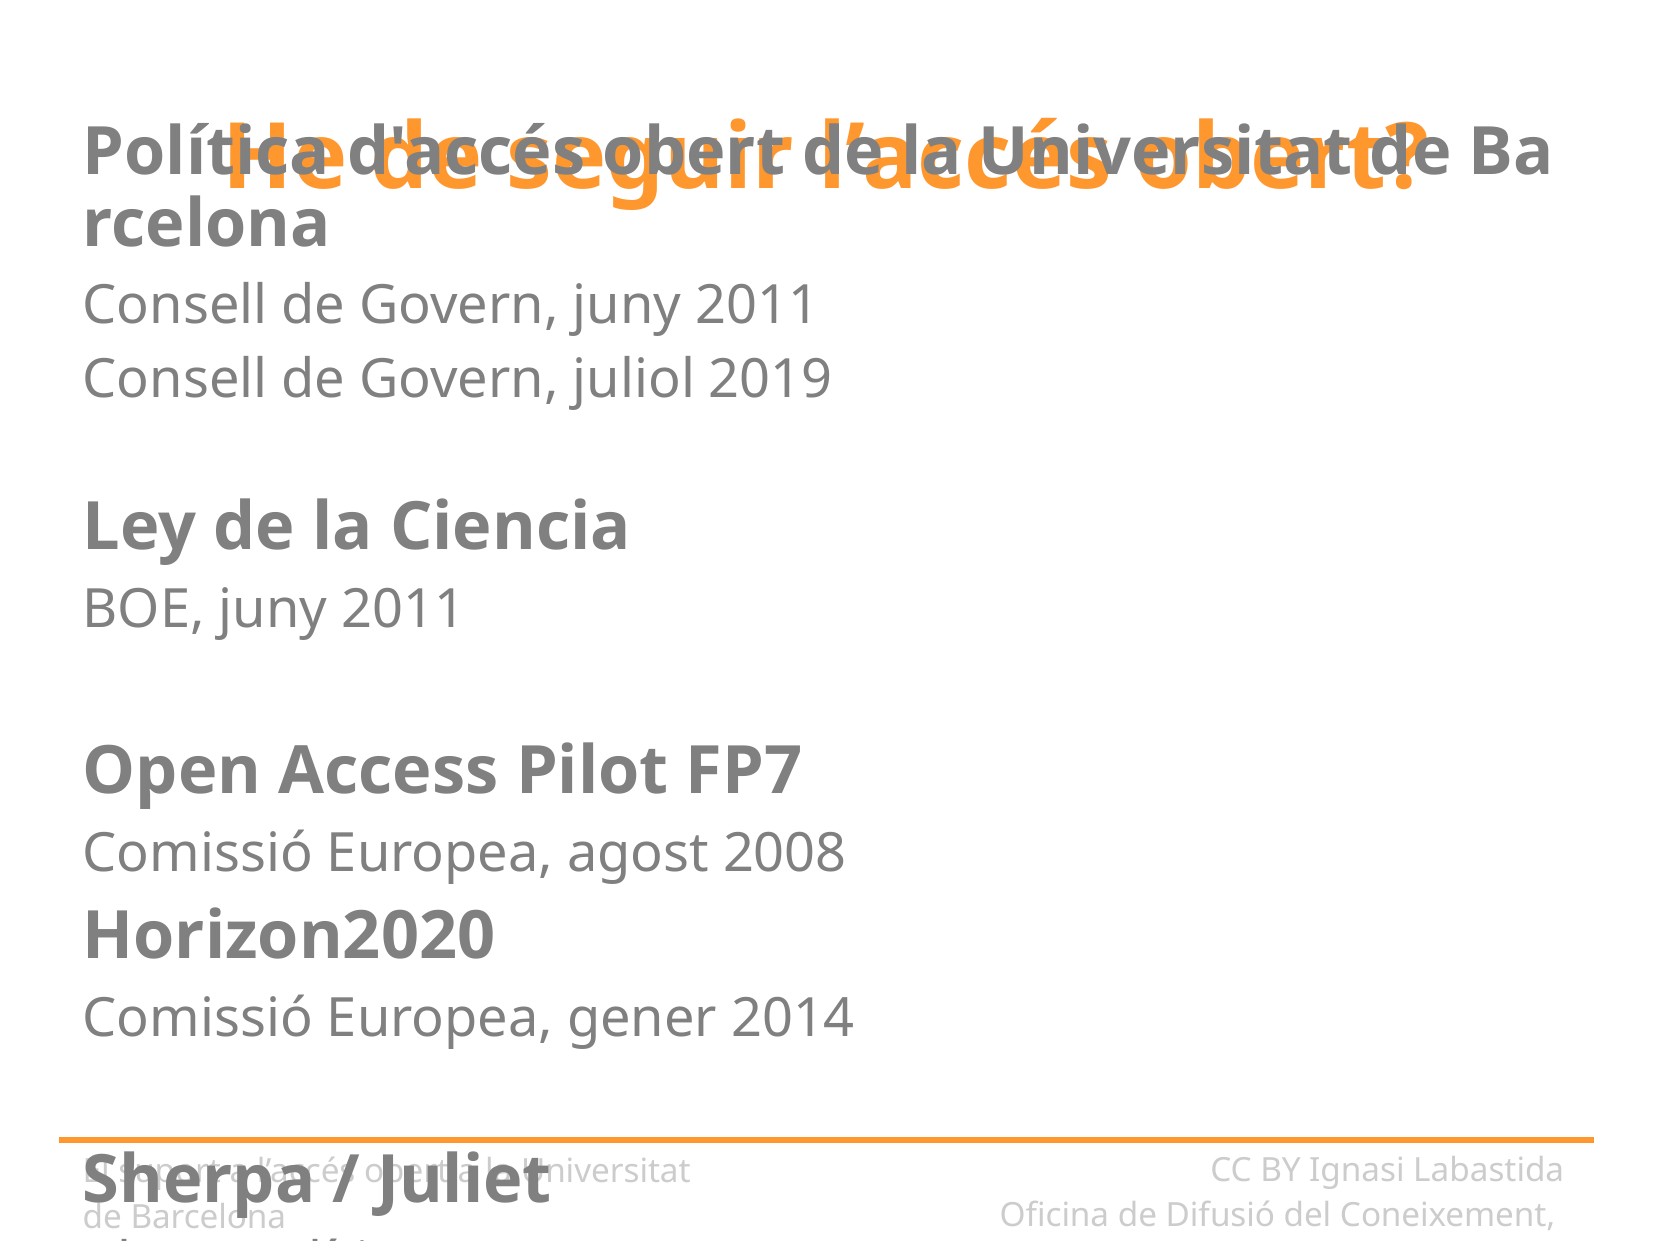

# He de seguir l’accés obert?
Política d'accés obert de la Universitat de Barcelona
Consell de Govern, juny 2011
Consell de Govern, juliol 2019
Ley de la Ciencia
BOE, juny 2011
Open Access Pilot FP7
Comissió Europea, agost 2008
Horizon2020
Comissió Europea, gener 2014
Sherpa / Juliet
Altres polítiques